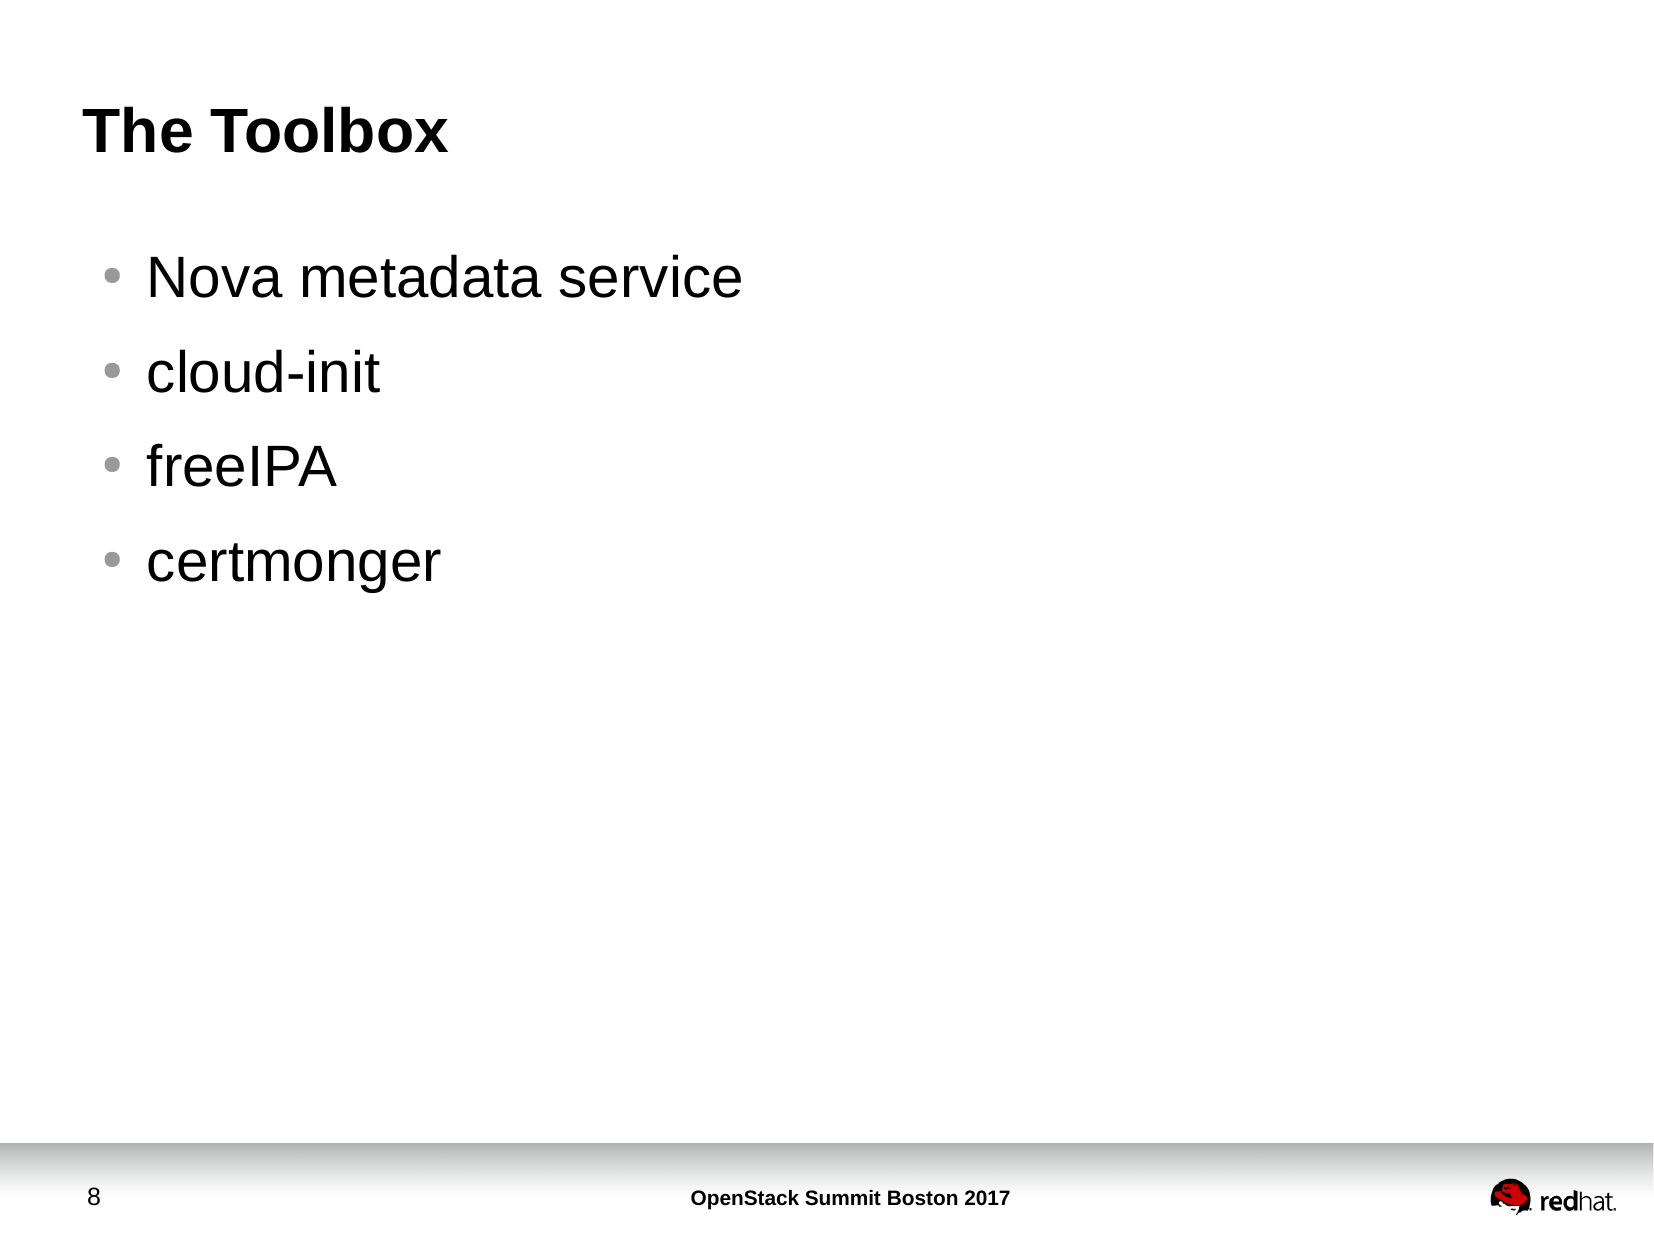

# The Toolbox
Nova metadata service
cloud-init
freeIPA
certmonger